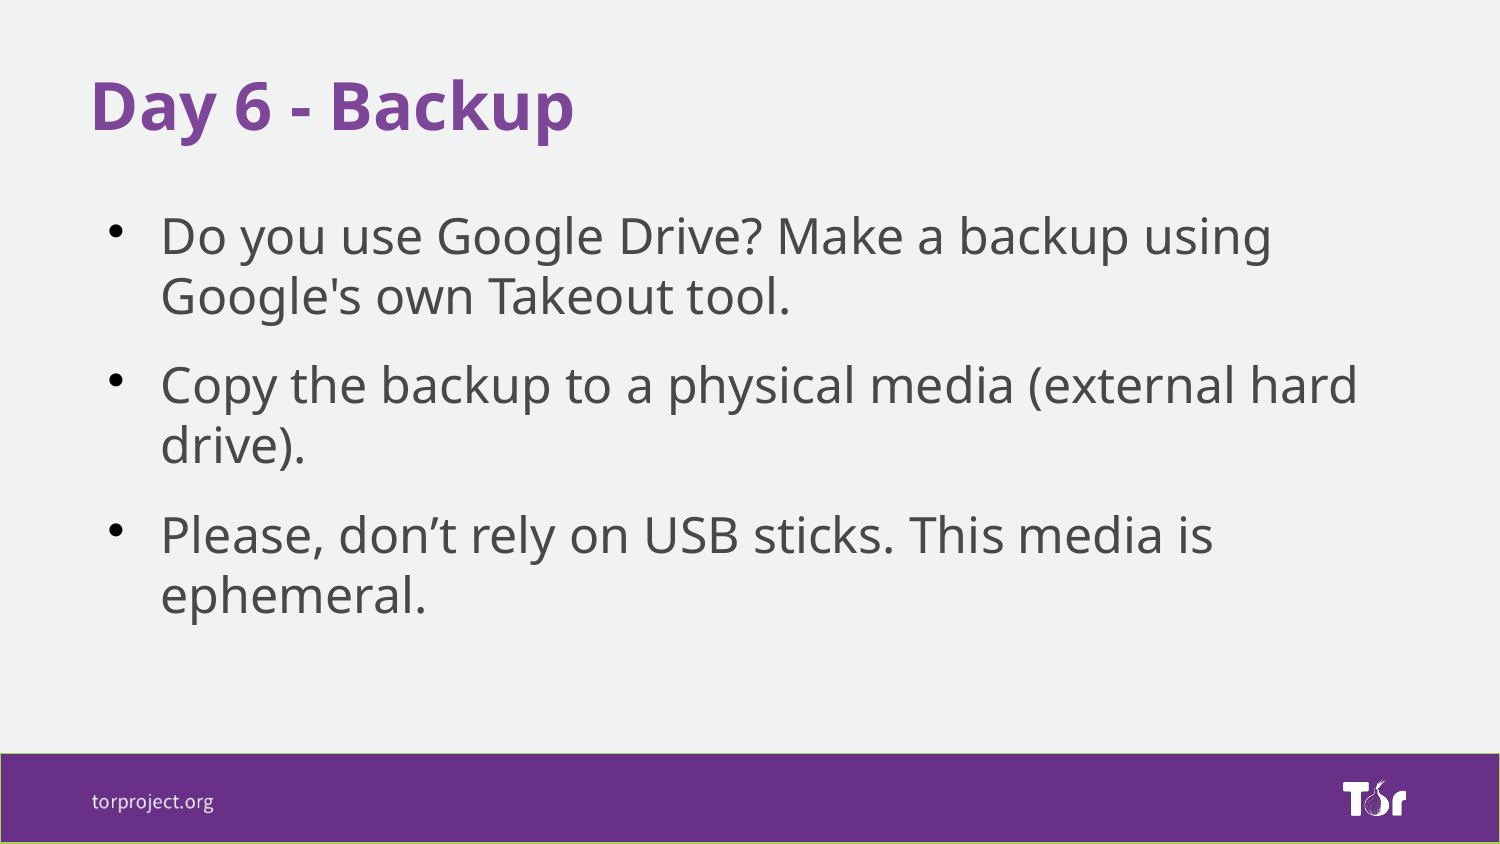

Day 6 - Backup
Do you use Google Drive? Make a backup using Google's own Takeout tool.
Copy the backup to a physical media (external hard drive).
Please, don’t rely on USB sticks. This media is ephemeral.